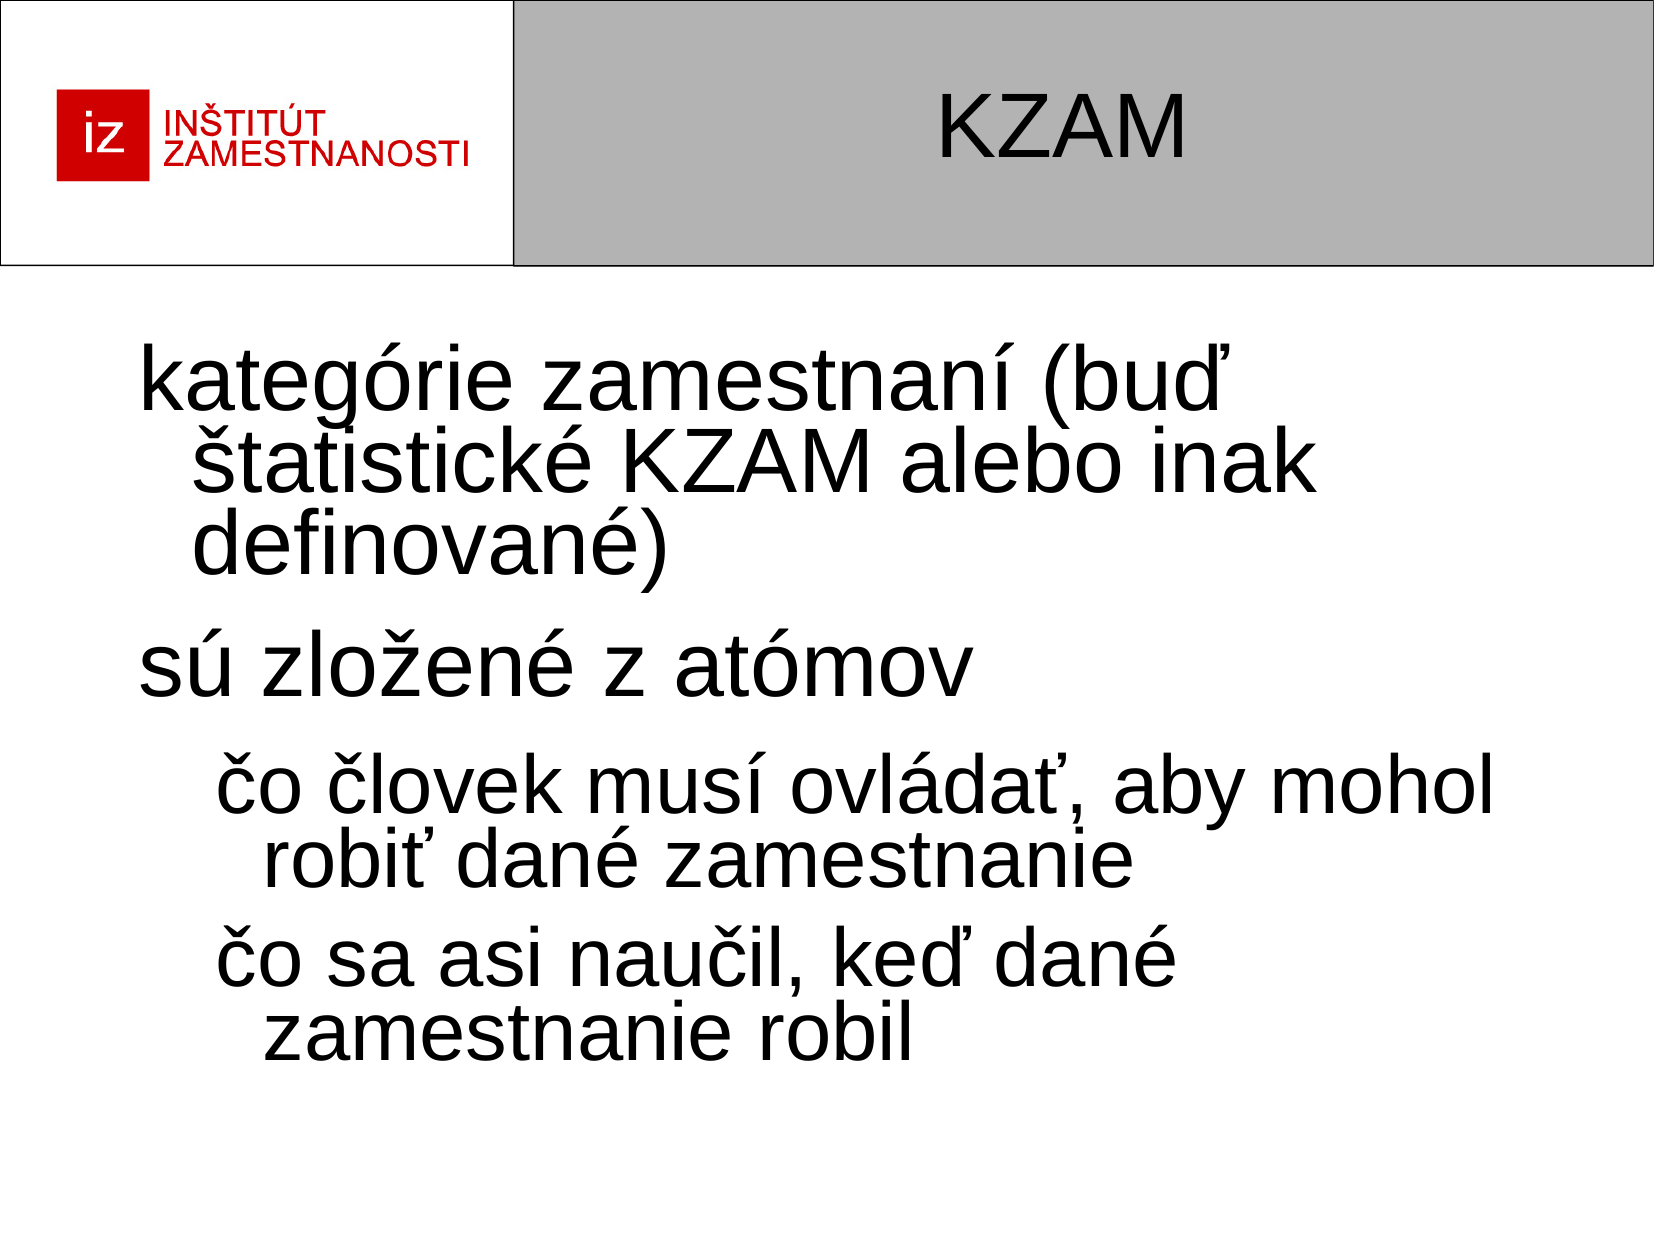

# KZAM
kategórie zamestnaní (buď štatistické KZAM alebo inak definované)
sú zložené z atómov
čo človek musí ovládať, aby mohol robiť dané zamestnanie
čo sa asi naučil, keď dané zamestnanie robil